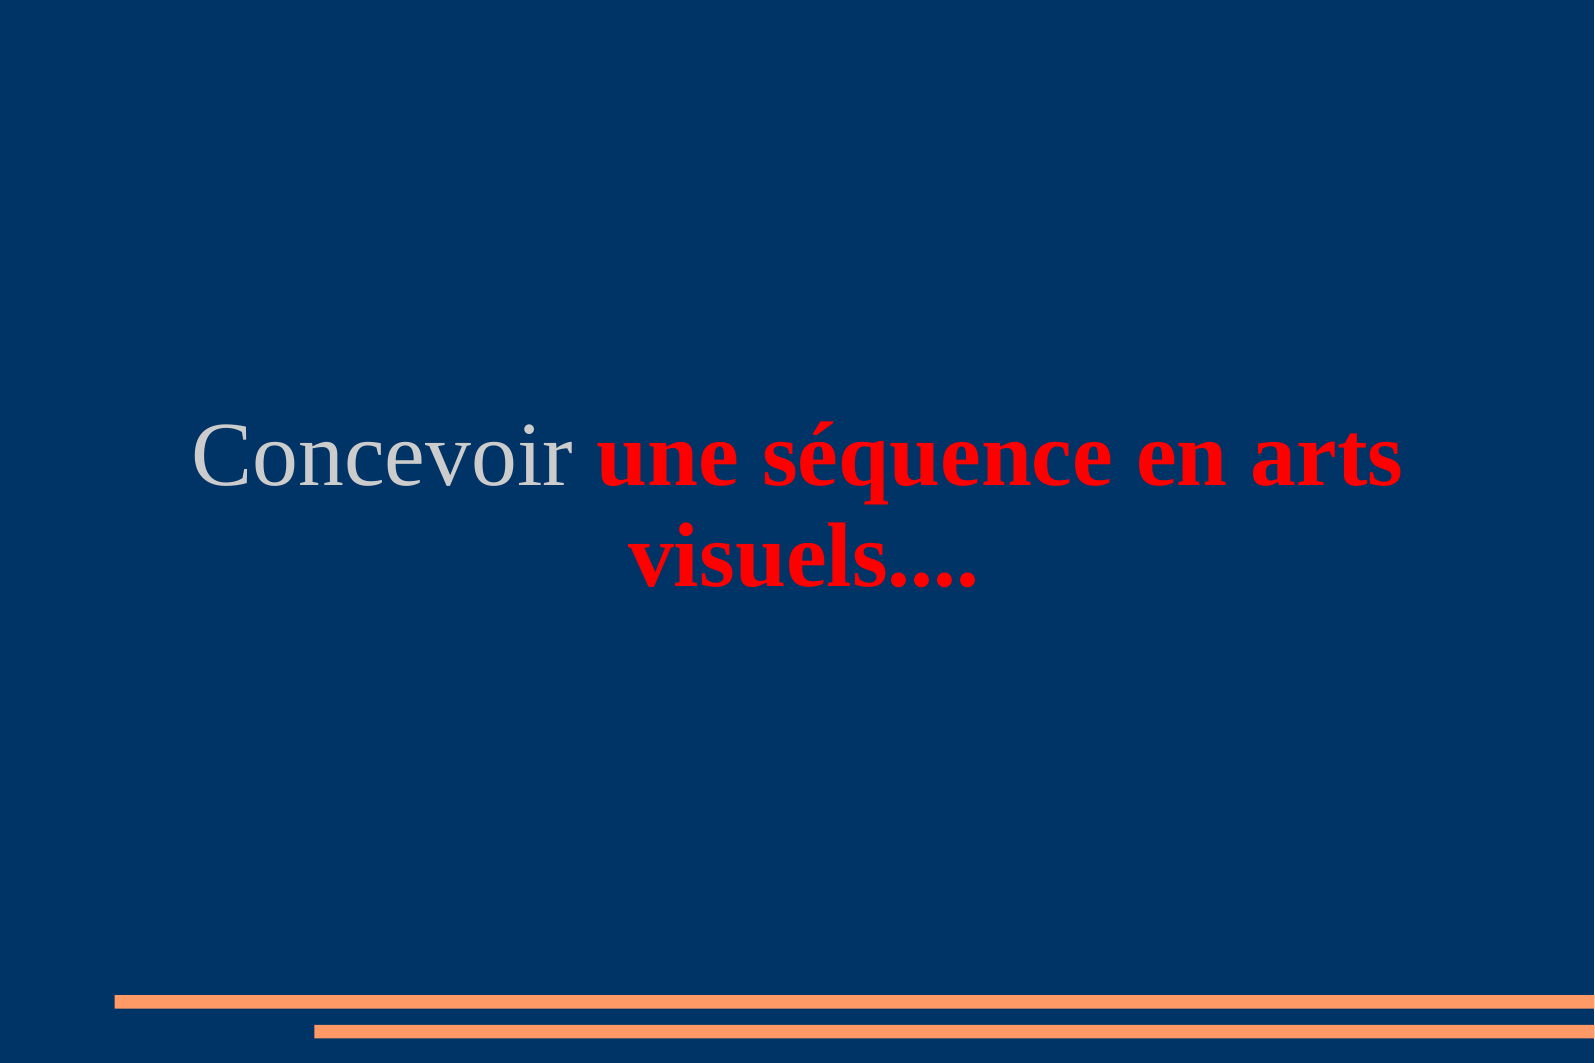

# Concevoir une séquence en arts visuels....